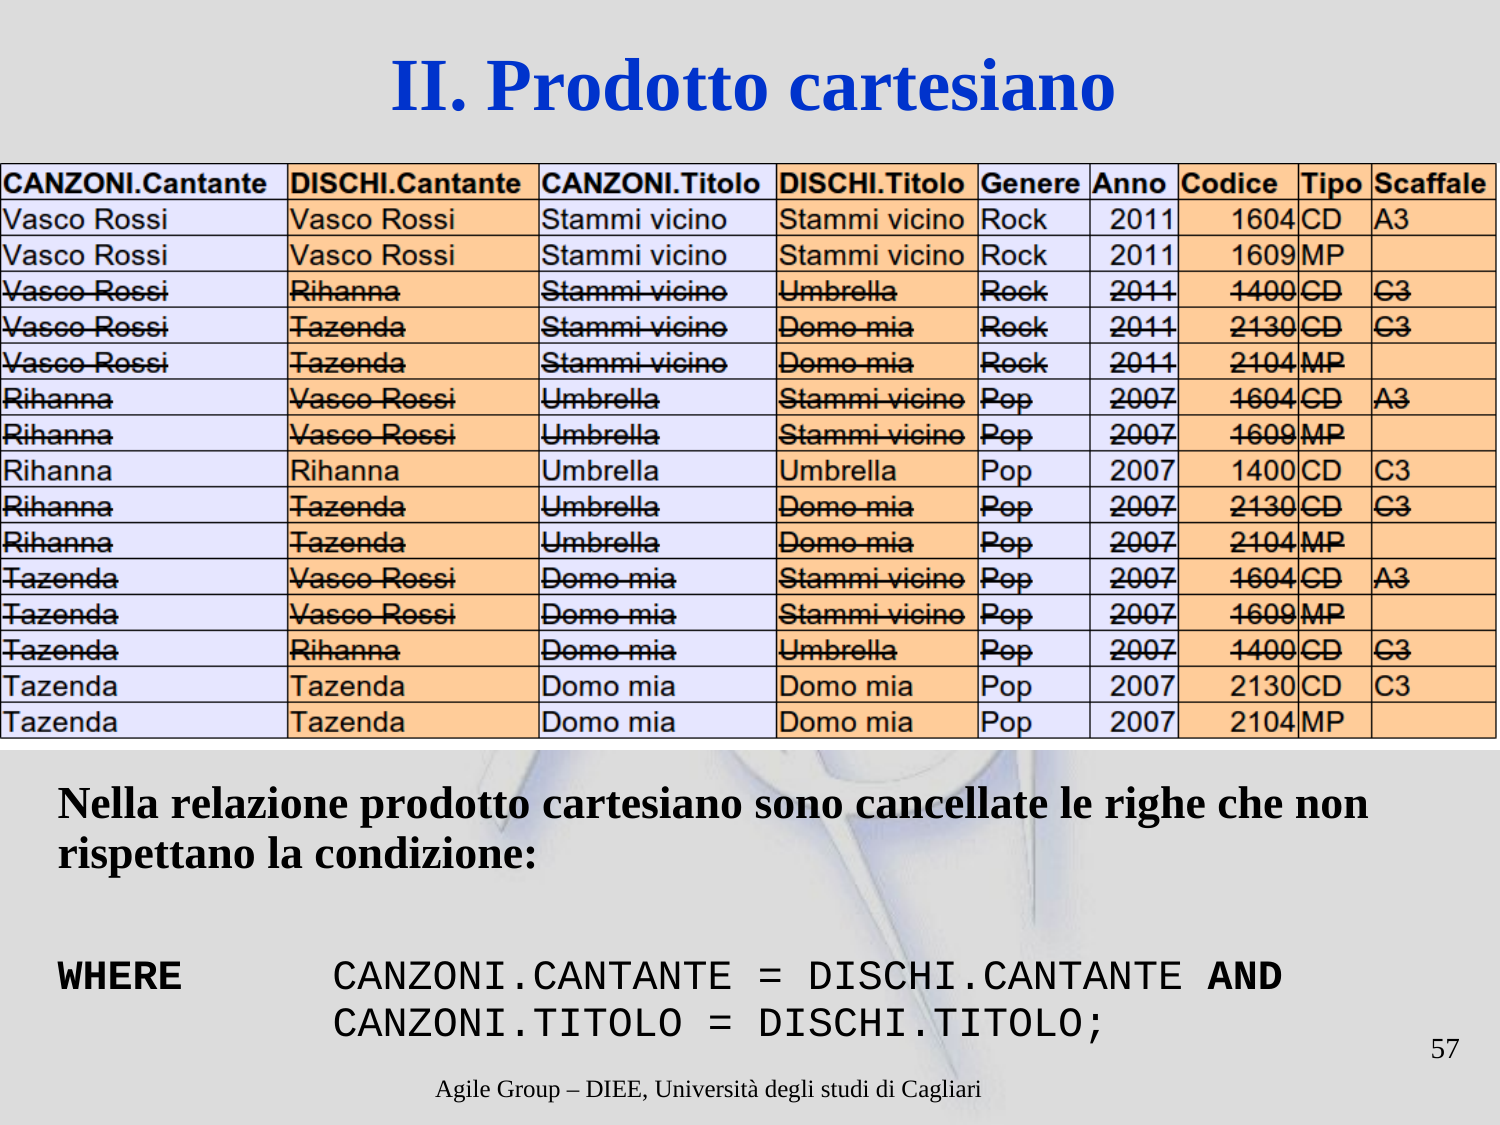

# II. Prodotto cartesiano
Nella relazione prodotto cartesiano sono cancellate le righe che non rispettano la condizione:
WHERE CANZONI.CANTANTE = DISCHI.CANTANTE AND
 CANZONI.TITOLO = DISCHI.TITOLO;
57